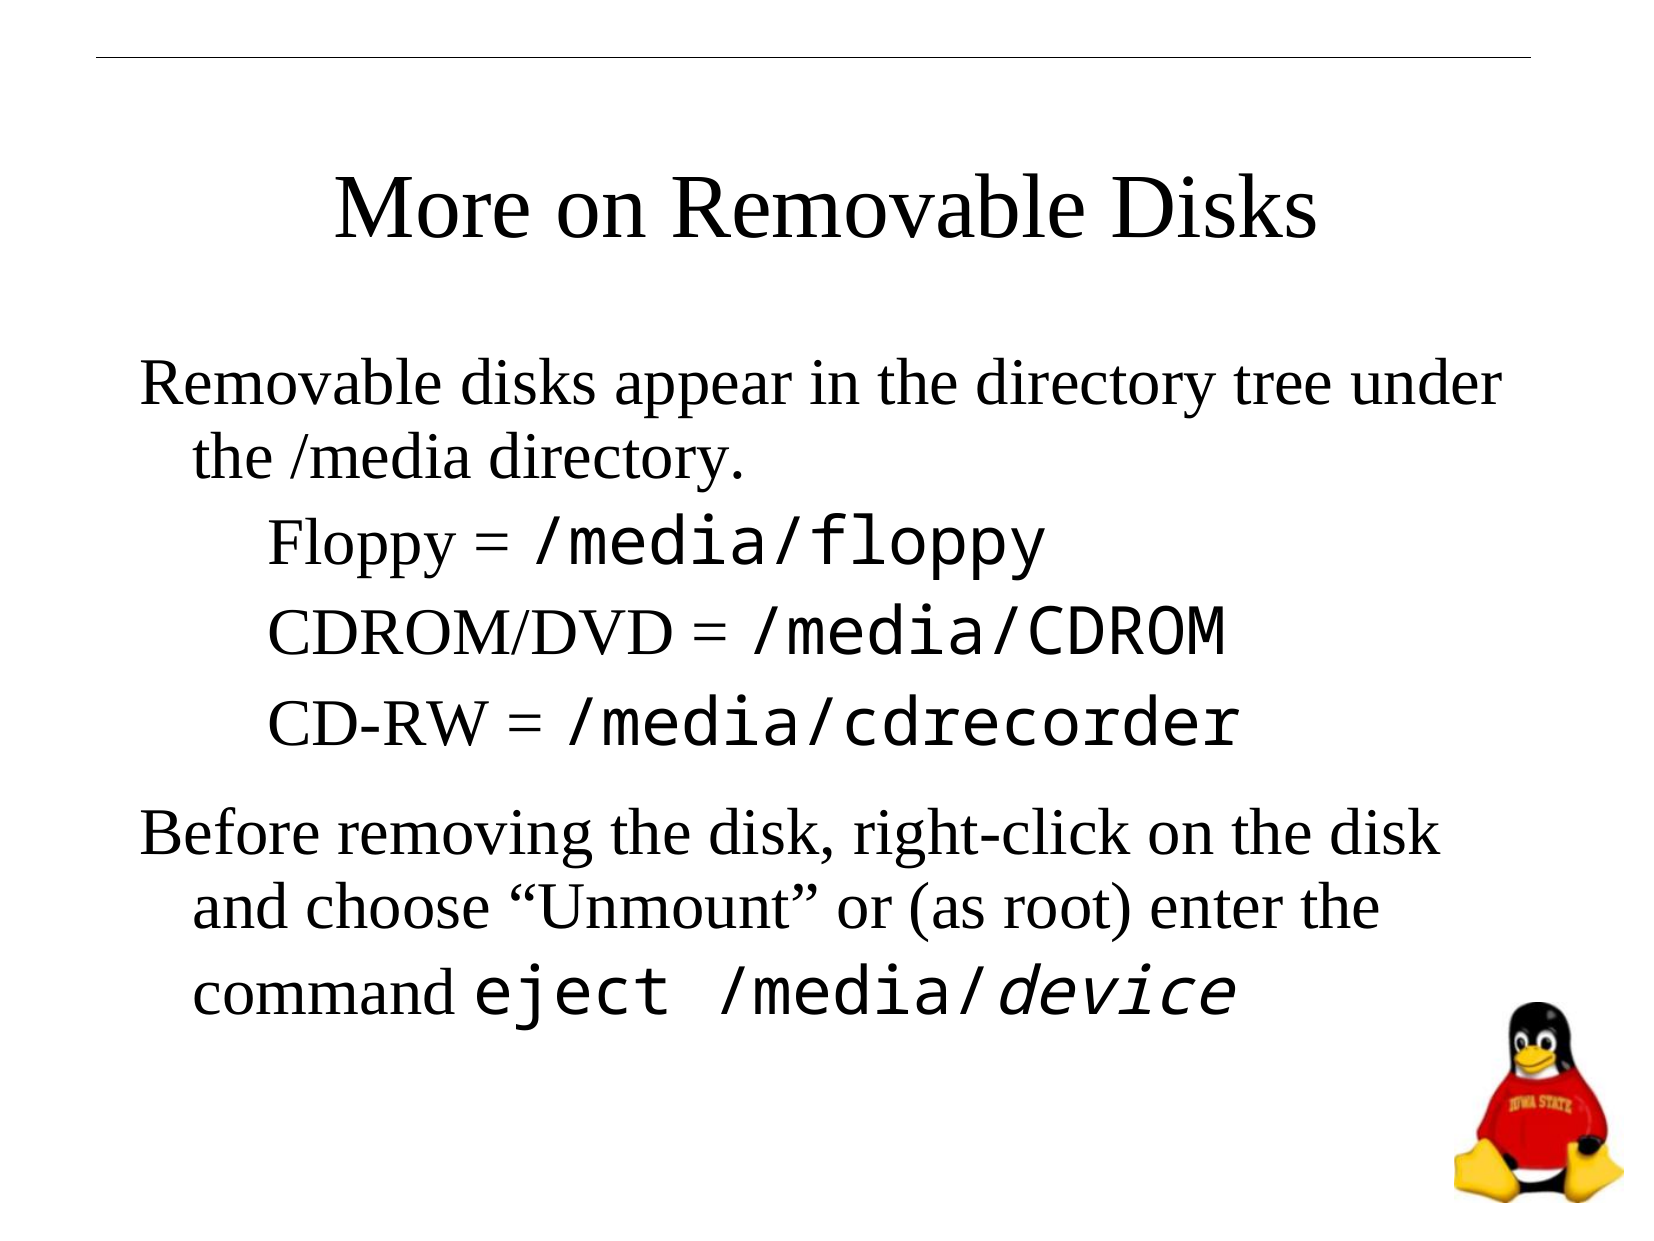

# More on Removable Disks
Removable disks appear in the directory tree under the /media directory.
	Floppy = /media/floppy
	CDROM/DVD = /media/CDROM
	CD-RW = /media/cdrecorder
Before removing the disk, right-click on the disk and choose “Unmount” or (as root) enter the command eject /media/device